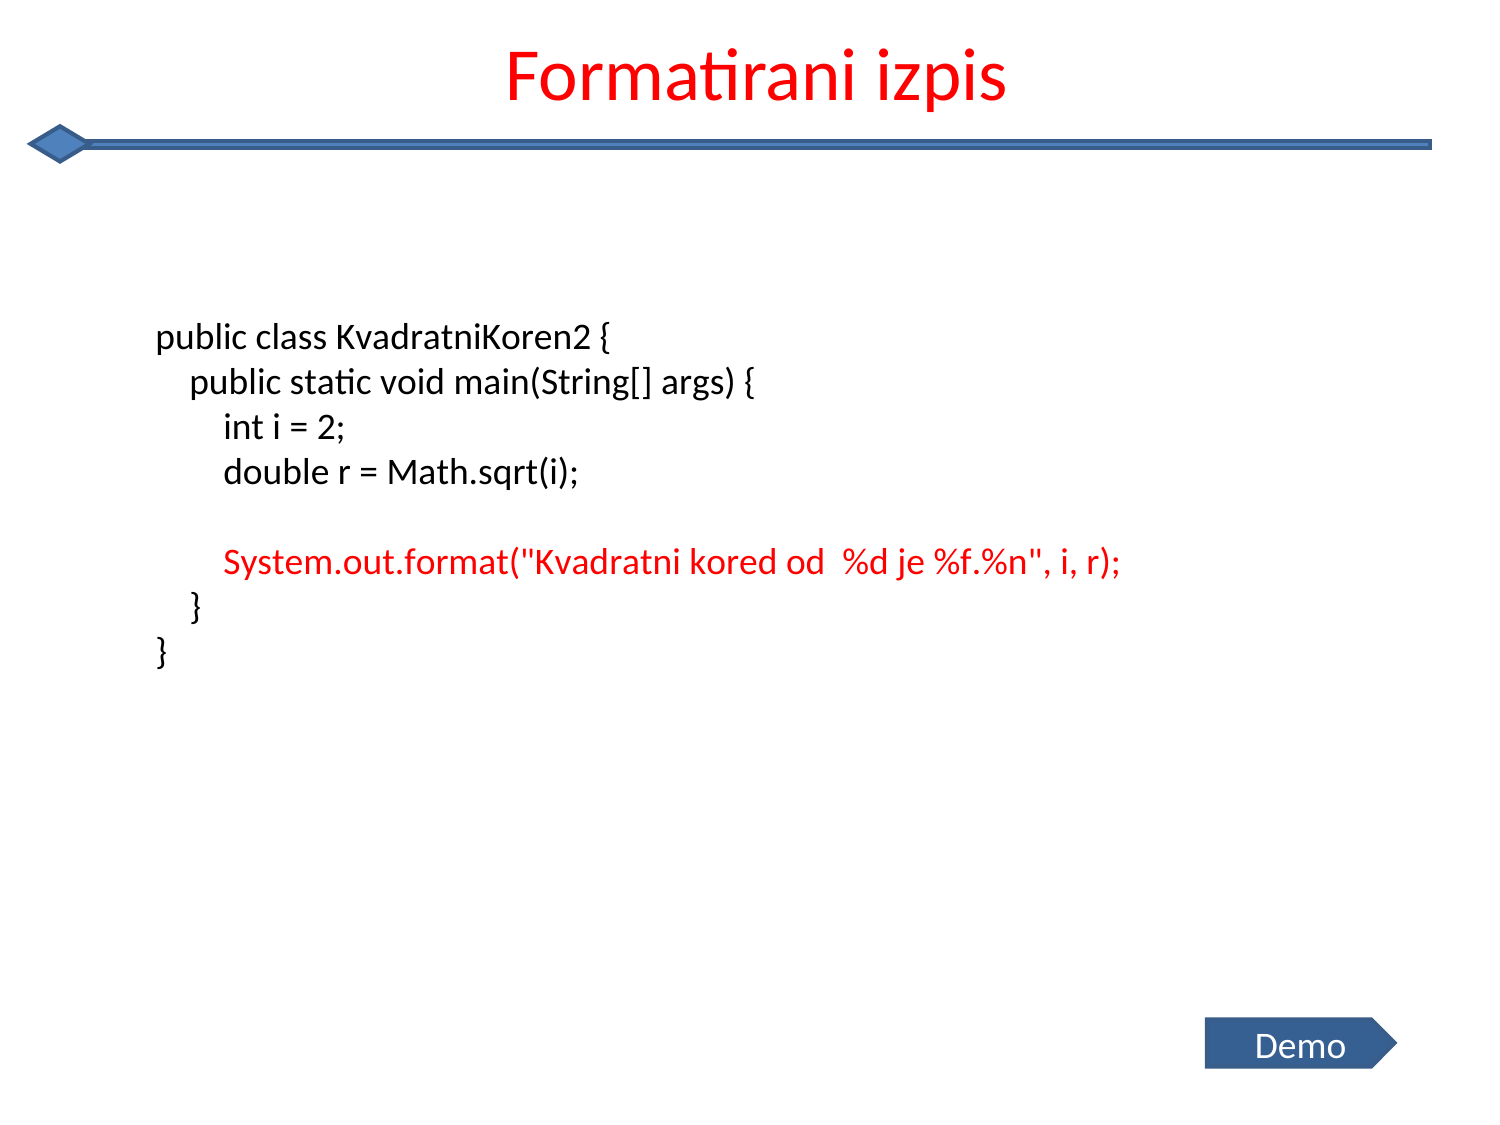

# Formatirani izpis
public class KvadratniKoren2 {
 public static void main(String[] args) {
 int i = 2;
 double r = Math.sqrt(i);
 System.out.format("Kvadratni kored od %d je %f.%n", i, r);
 }
}
Demo